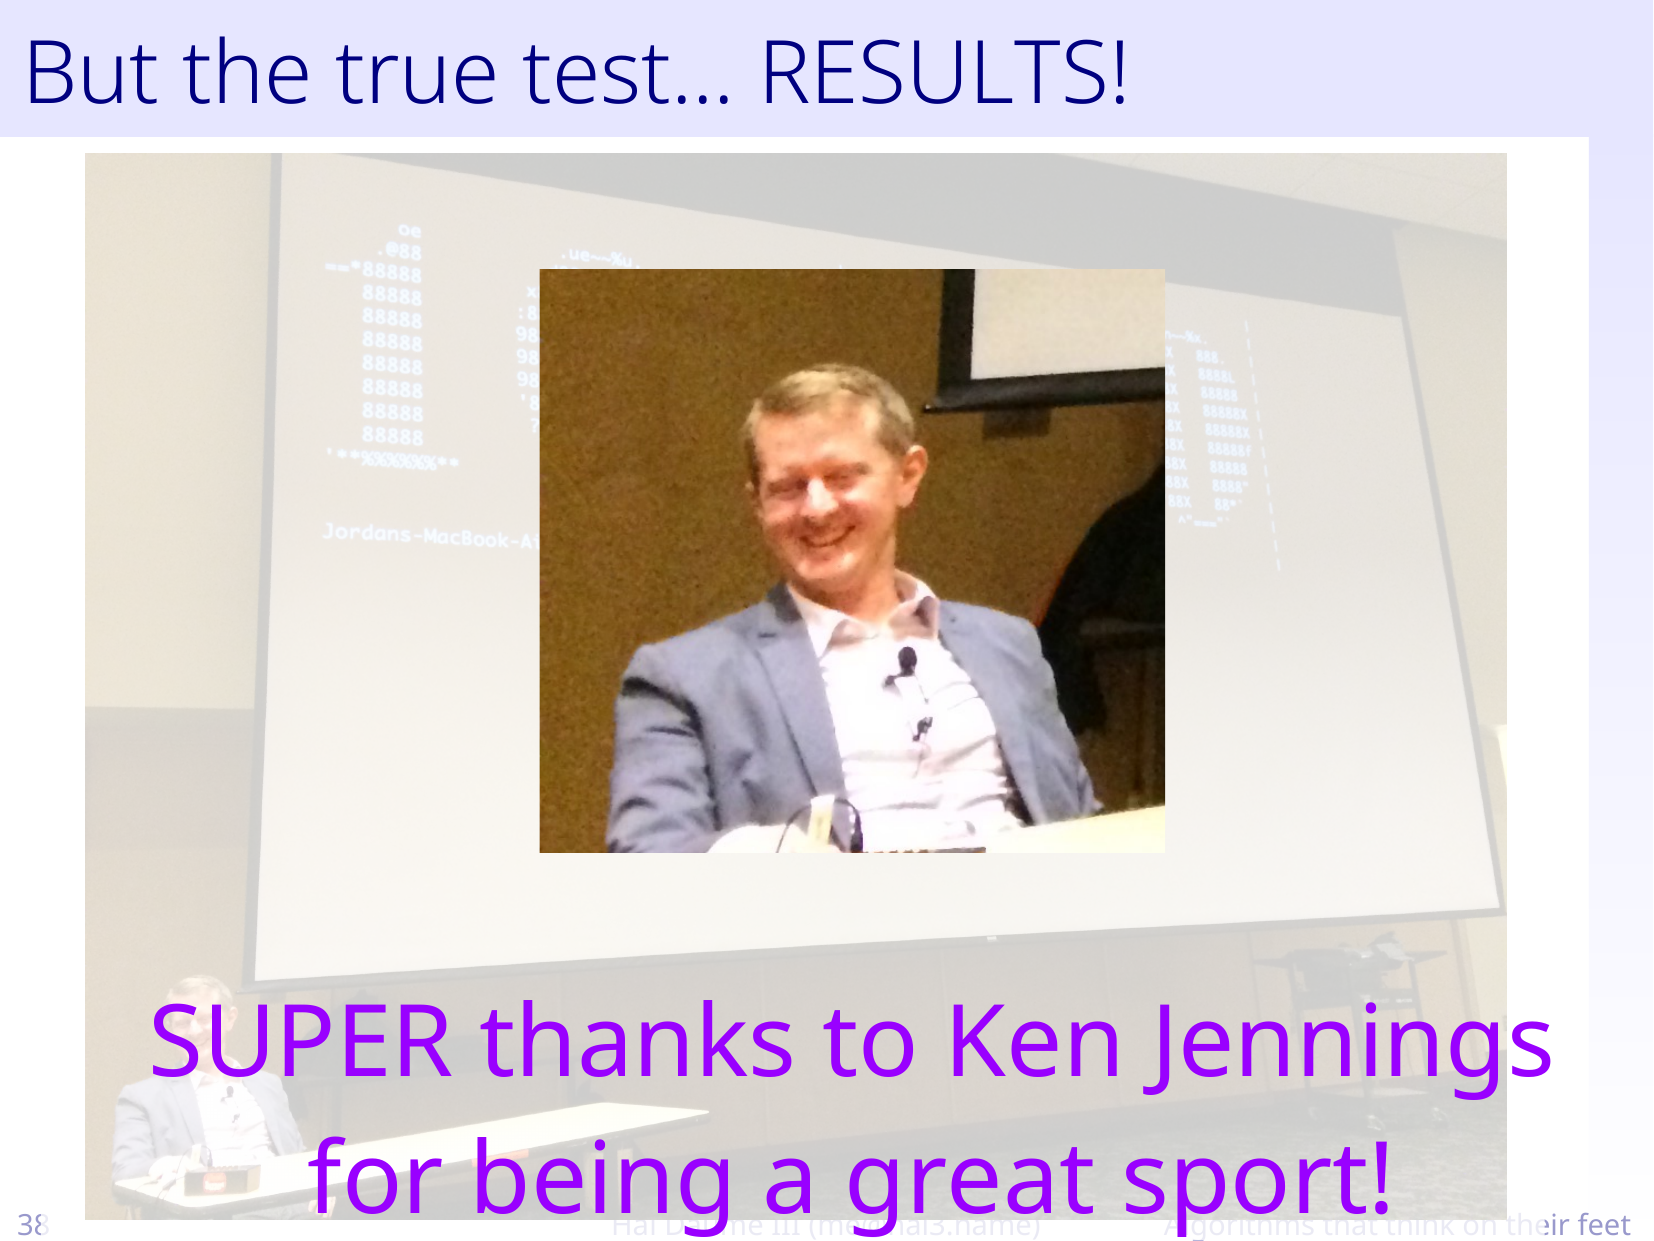

# But the true test... RESULTS!
SUPER thanks to Ken Jennings
for being a great sport!